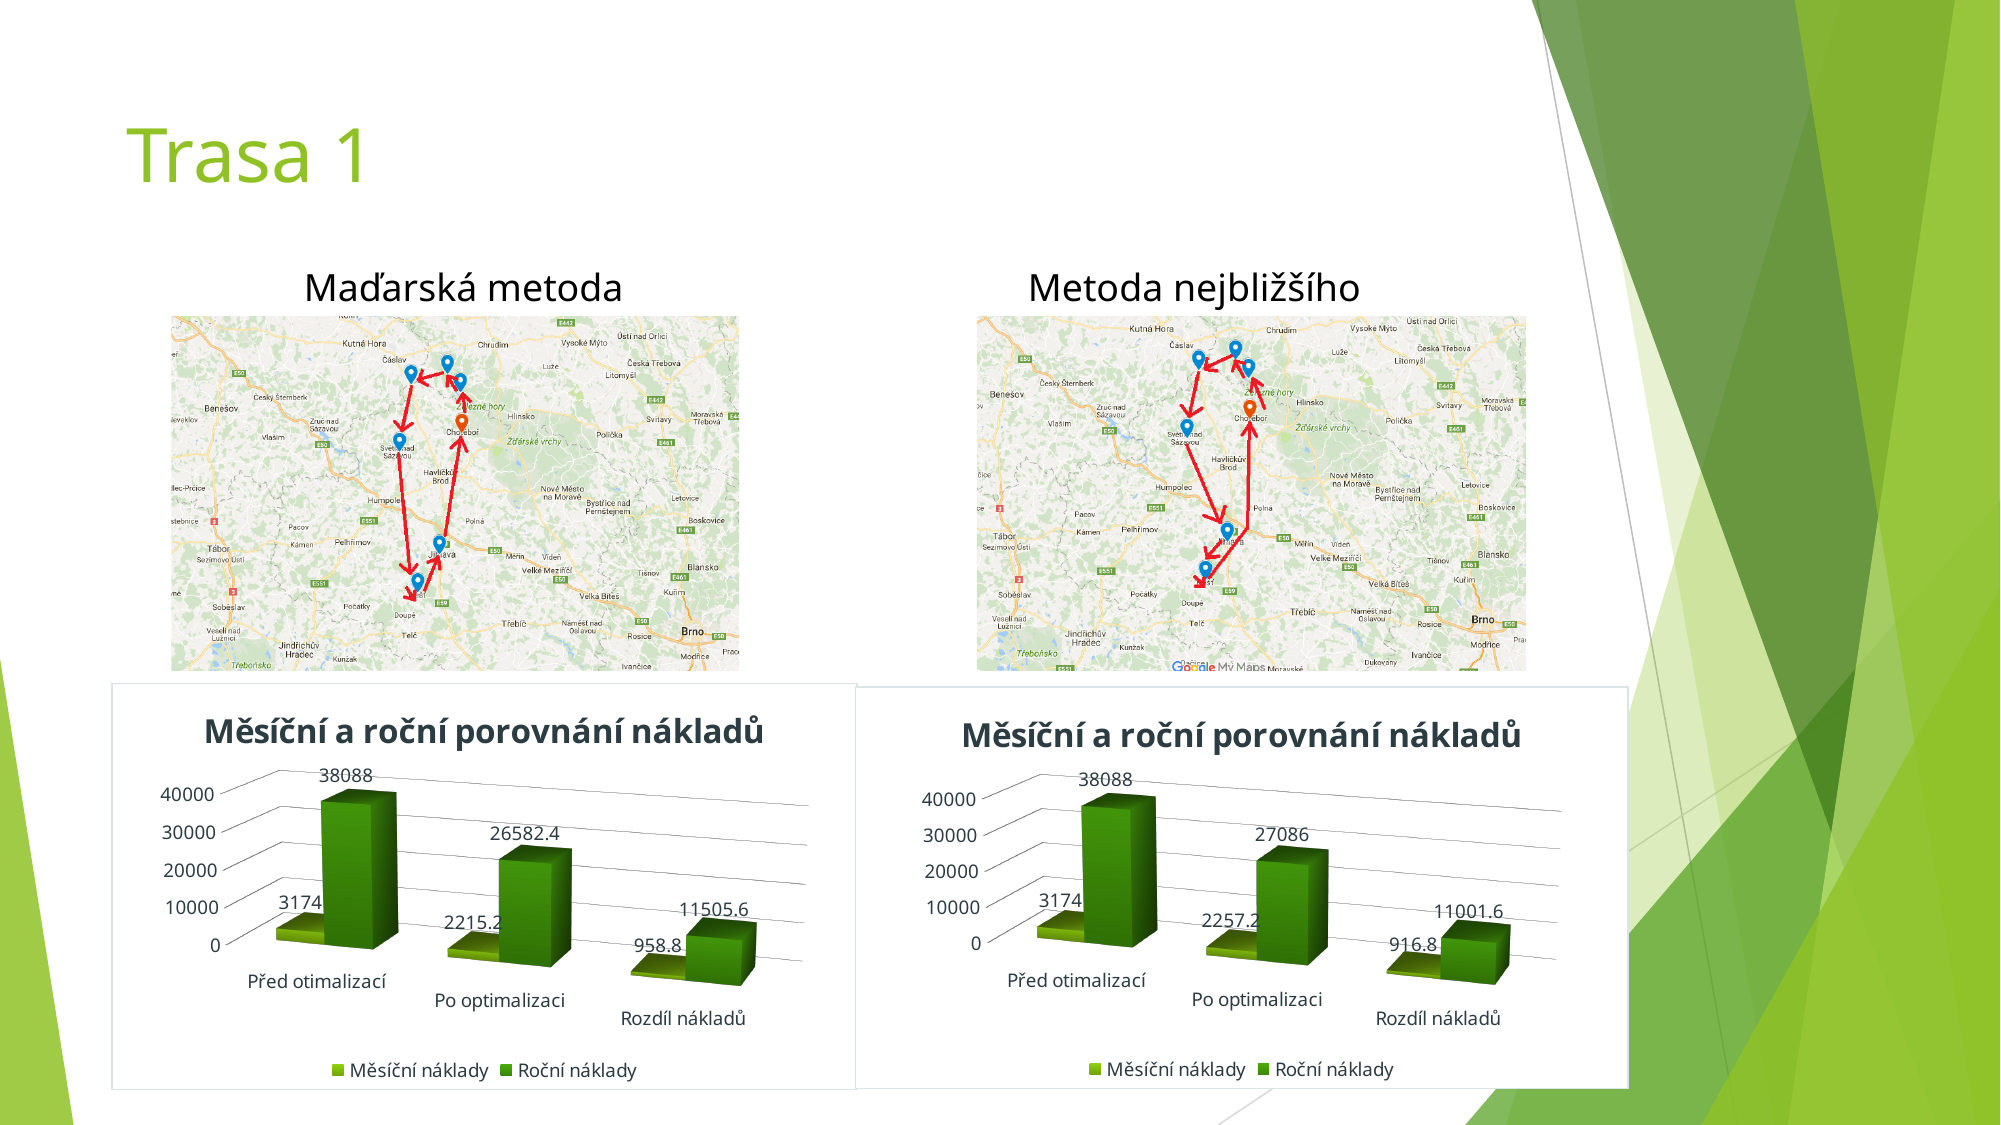

# Trasa 1
Maďarská metoda
Metoda nejbližšího souseda
[unsupported chart]
[unsupported chart]